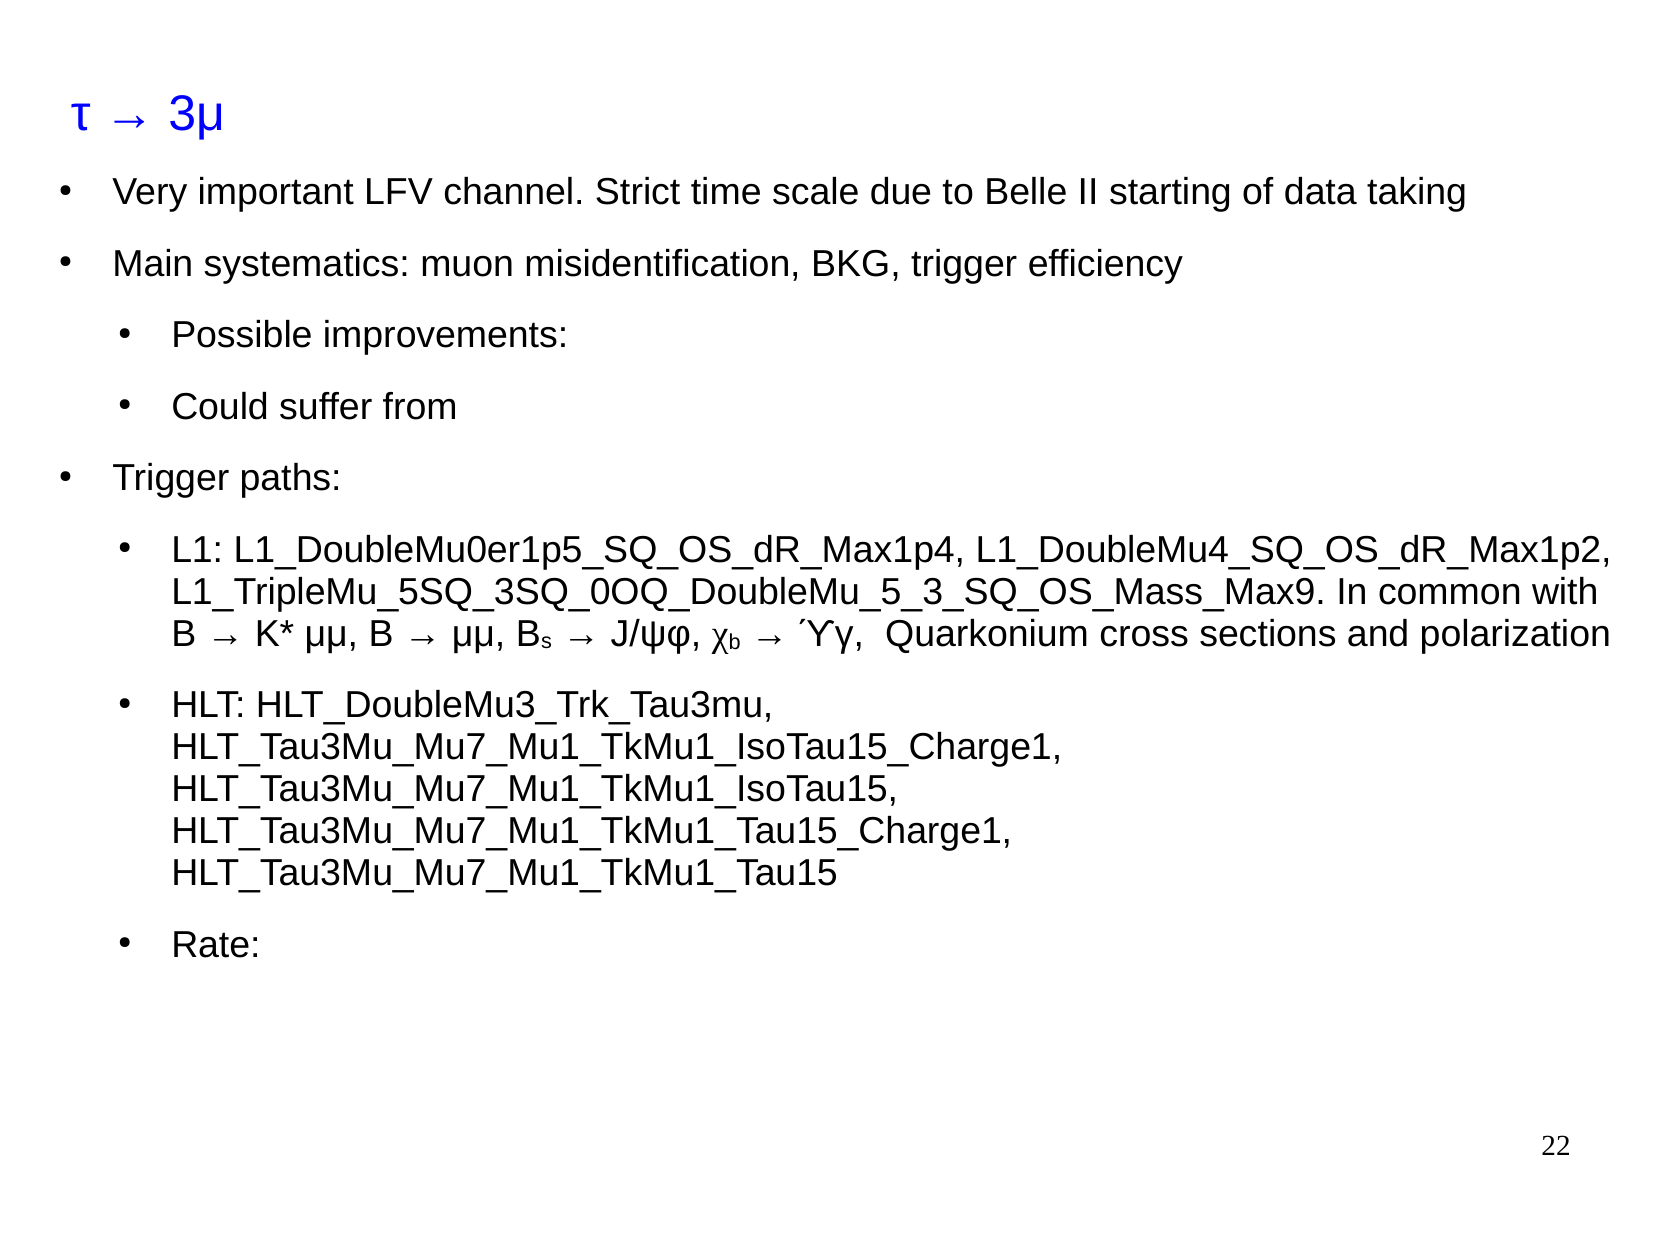

# τ → 3μ
Very important LFV channel. Strict time scale due to Belle II starting of data taking
Main systematics: muon misidentification, BKG, trigger efficiency
Possible improvements:
Could suffer from
Trigger paths:
L1: L1_DoubleMu0er1p5_SQ_OS_dR_Max1p4, L1_DoubleMu4_SQ_OS_dR_Max1p2, L1_TripleMu_5SQ_3SQ_0OQ_DoubleMu_5_3_SQ_OS_Mass_Max9. In common with B → K* μμ, B → μμ, Bs → J/ψφ, χb → ϓγ, Quarkonium cross sections and polarization
HLT: HLT_DoubleMu3_Trk_Tau3mu, HLT_Tau3Mu_Mu7_Mu1_TkMu1_IsoTau15_Charge1, HLT_Tau3Mu_Mu7_Mu1_TkMu1_IsoTau15, HLT_Tau3Mu_Mu7_Mu1_TkMu1_Tau15_Charge1, HLT_Tau3Mu_Mu7_Mu1_TkMu1_Tau15
Rate:
22